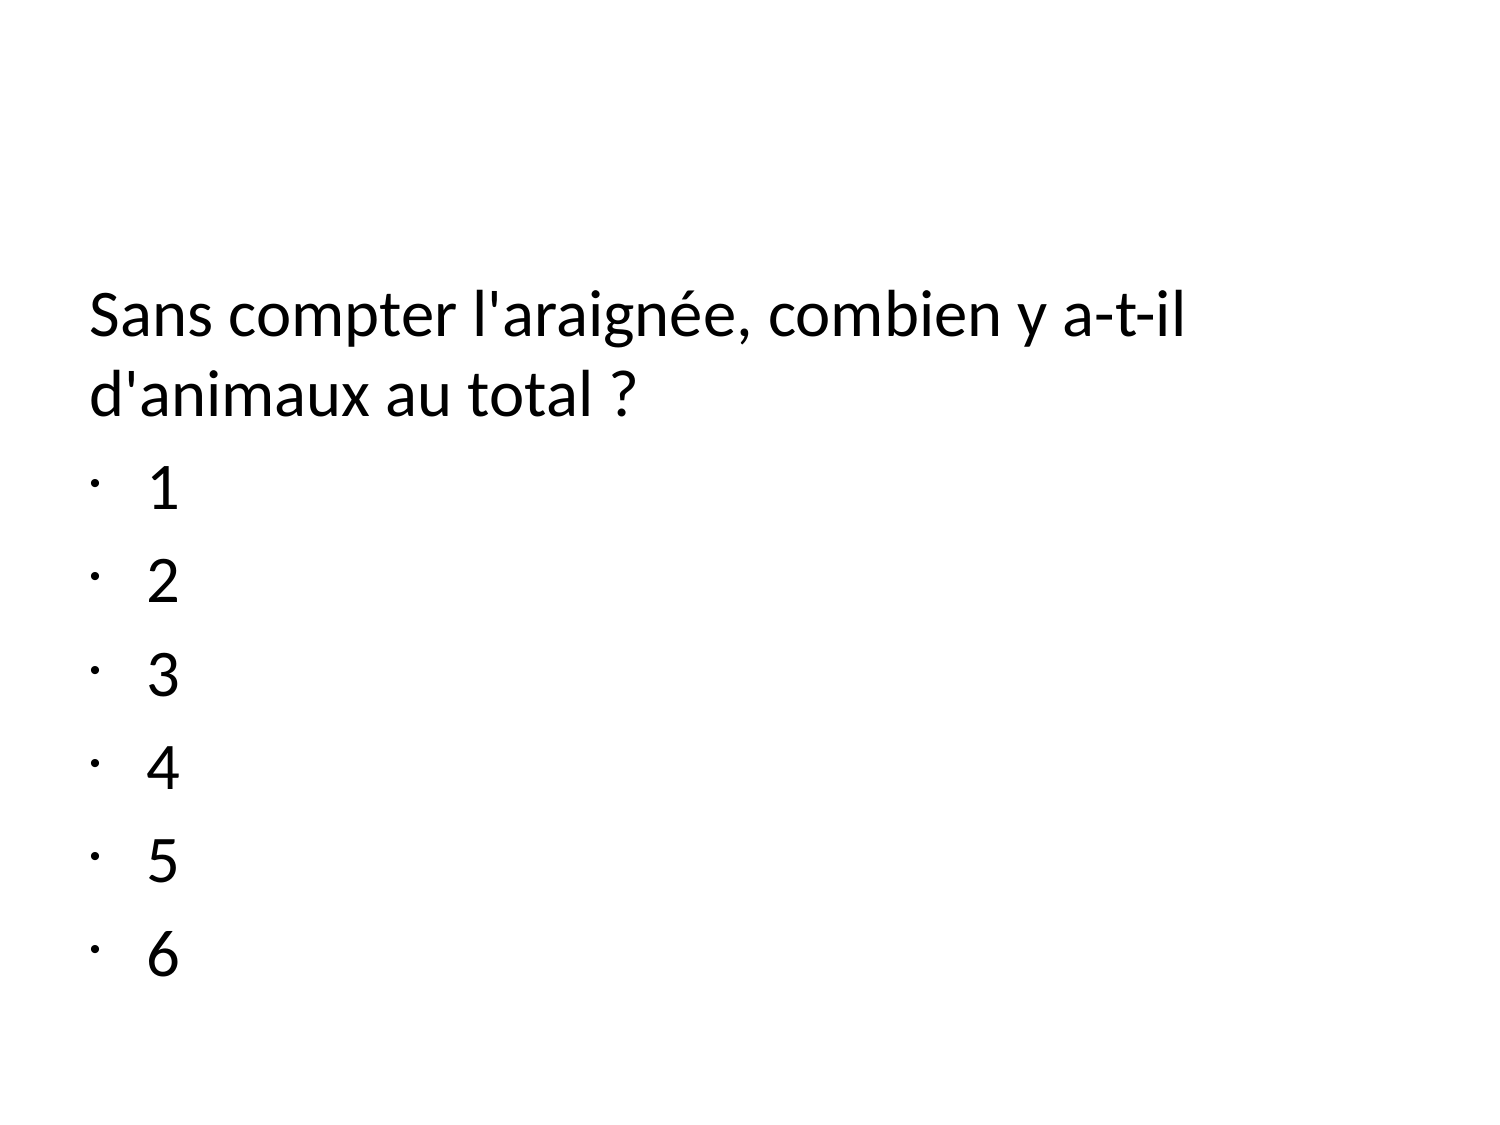

#
Sans compter l'araignée, combien y a-t-il d'animaux au total ?
1
2
3
4
5
6